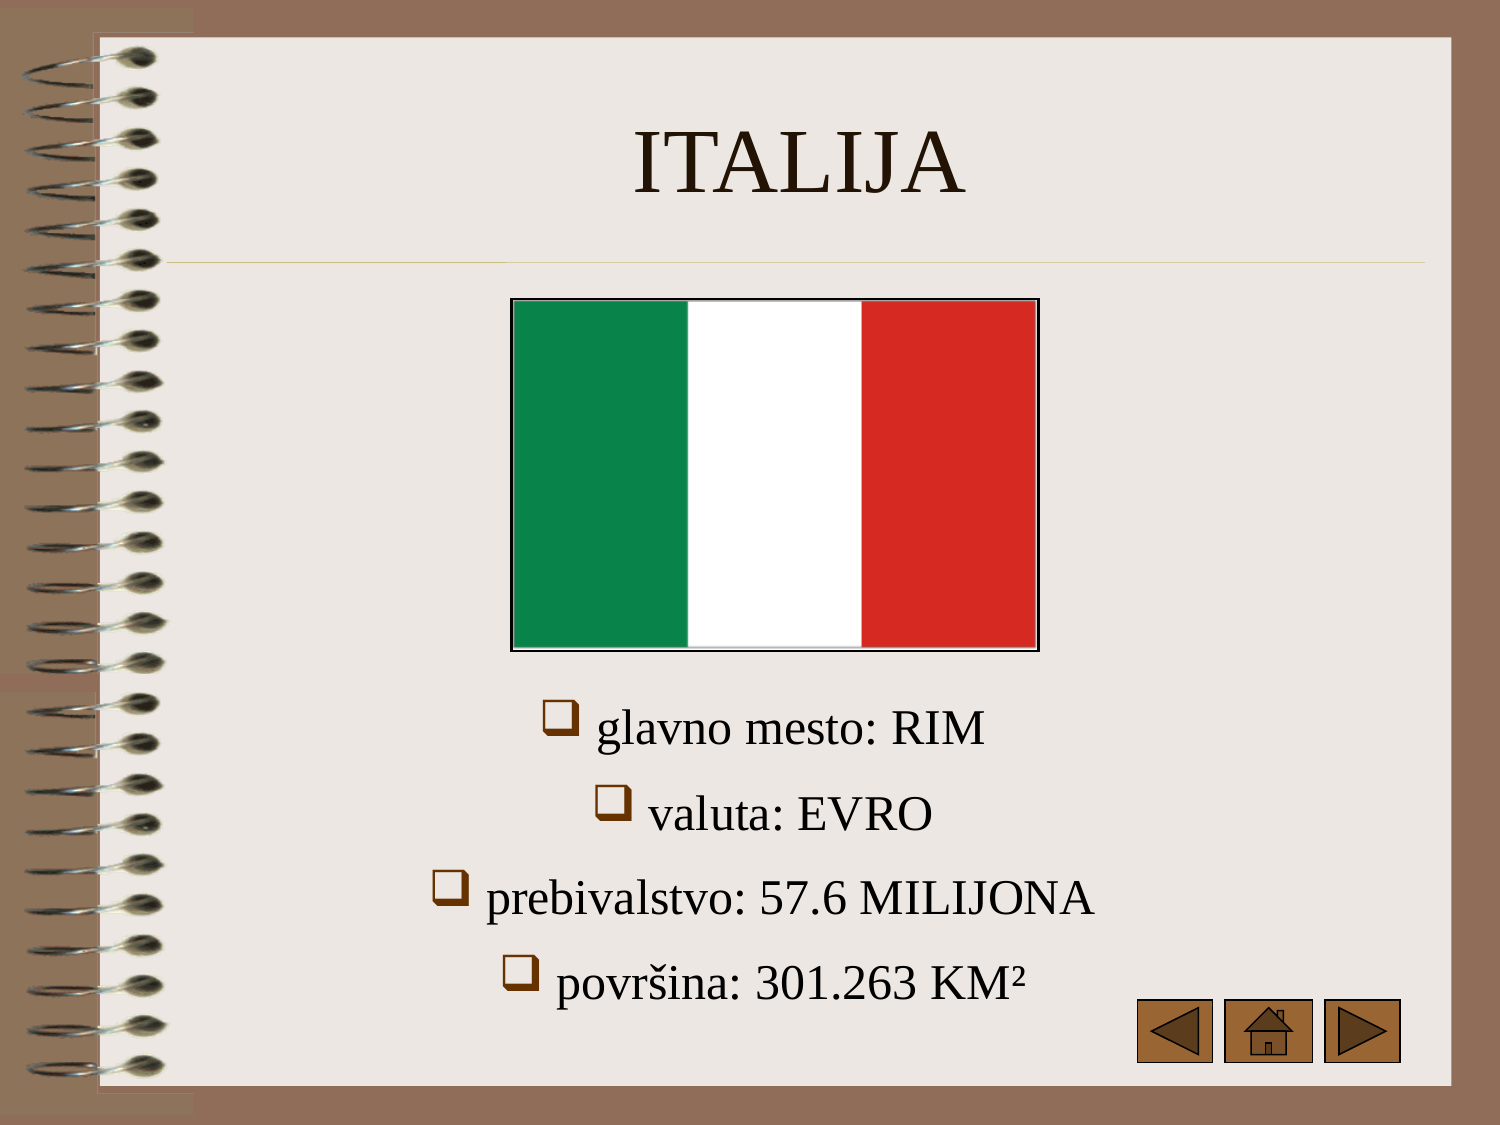

# ITALIJA
 glavno mesto: RIM
 valuta: EVRO
 prebivalstvo: 57.6 MILIJONA
 površina: 301.263 KM²